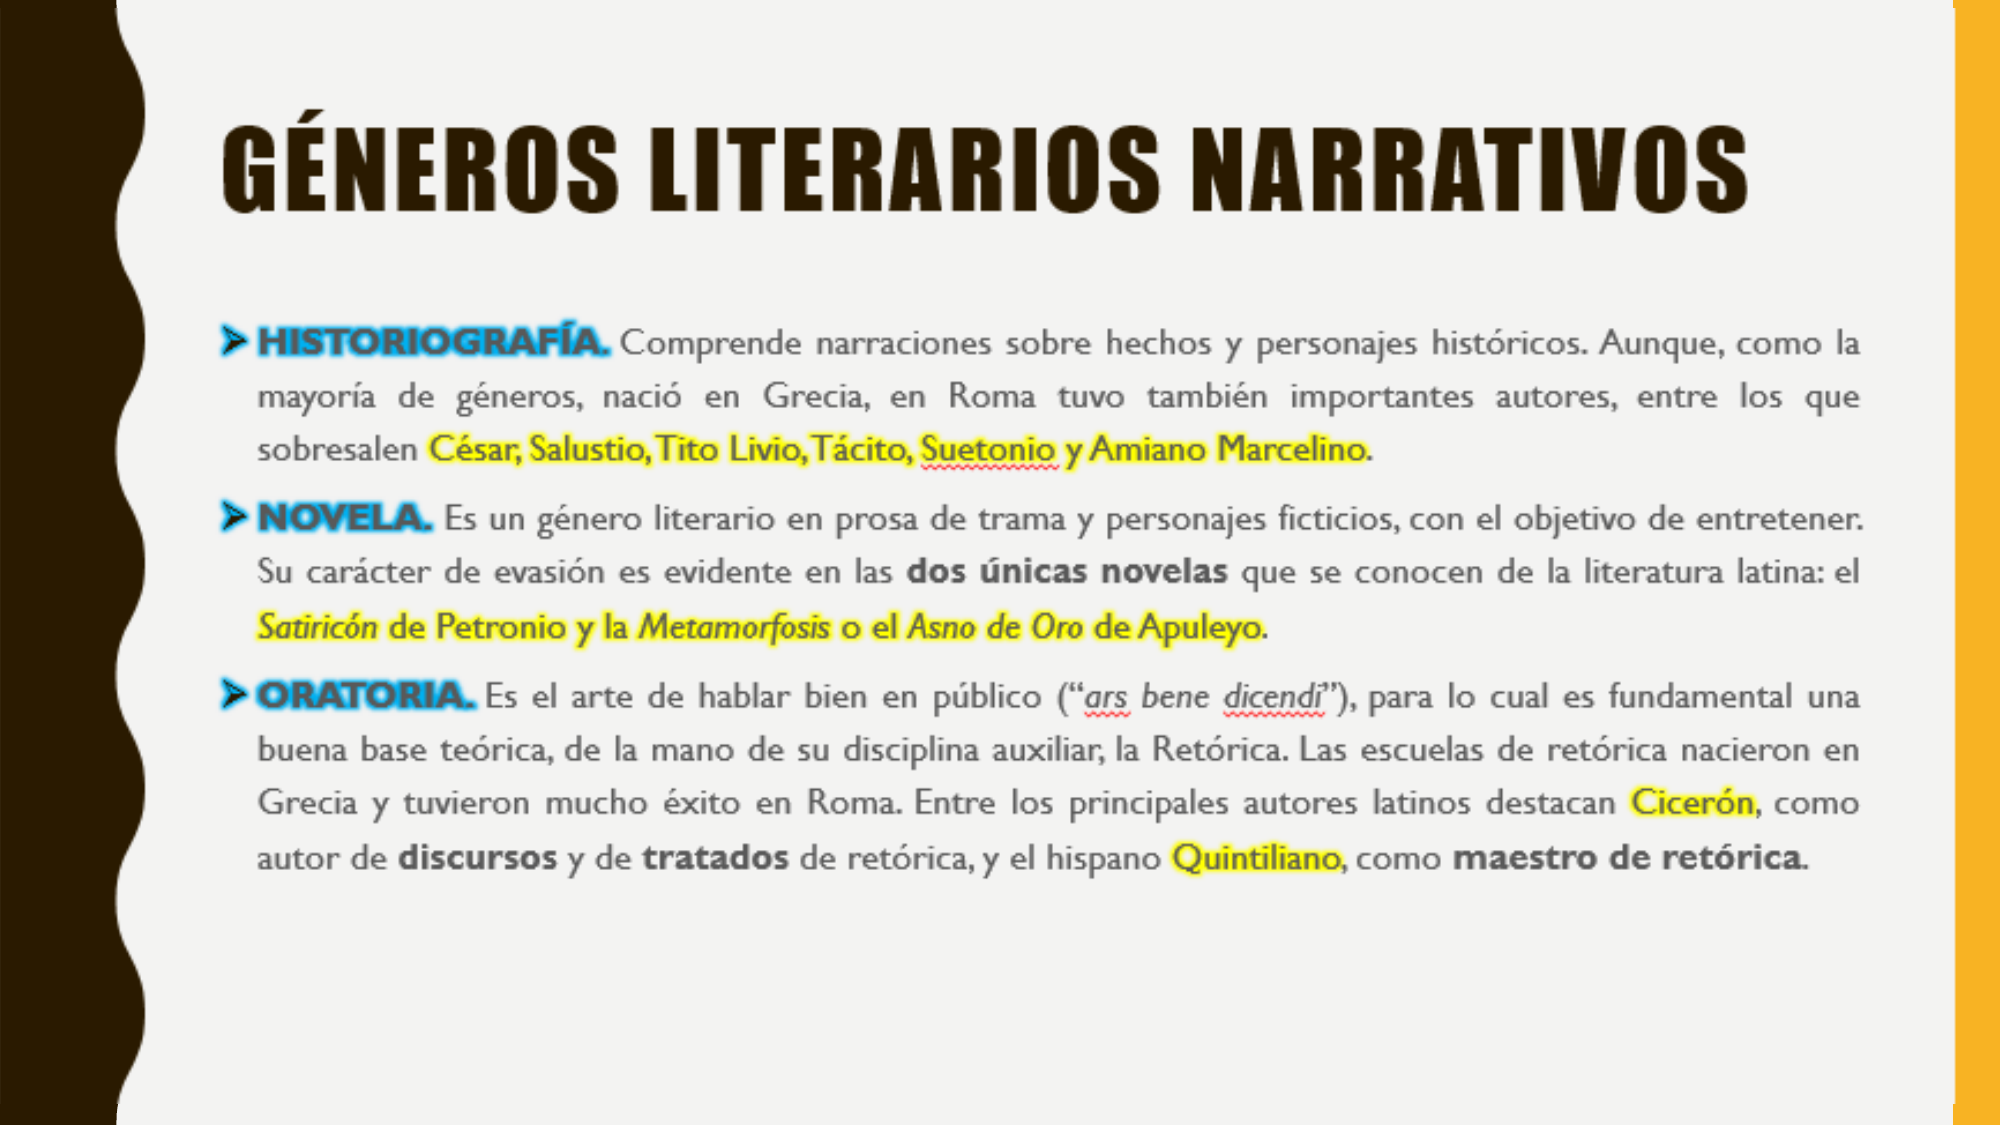

# GÉNEROS LITERARIOS NARRATIVOS
HISTORIOGRAFÍA. Comprende narraciones sobre hechos y personajes históricos. Aunque, como la mayoría de géneros, nació en Grecia, en Roma tuvo también importantes autores, entre los que sobresalen César, Salustio, Tito Livio, Tácito, Suetonio y Amiano Marcelino.
NOVELA. Es un género literario en prosa de trama y personajes ficticios, con el objetivo de entretener. Su carácter de evasión es evidente en las dos únicas novelas que se conocen de la literatura latina: el Satiricón de Petronio y la Metamorfosis o el Asno de Oro de Apuleyo.
ORATORIA. Es el arte de hablar bien en público (“ars bene dicendi”), para lo cual es fundamental una buena base teórica, de la mano de su disciplina auxiliar, la Retórica. Las escuelas de retórica nacieron en Grecia y tuvieron mucho éxito en Roma. Entre los principales autores latinos destacan Cicerón, como autor de discursos y de tratados de retórica, y el hispano Quintiliano, como maestro de retórica.